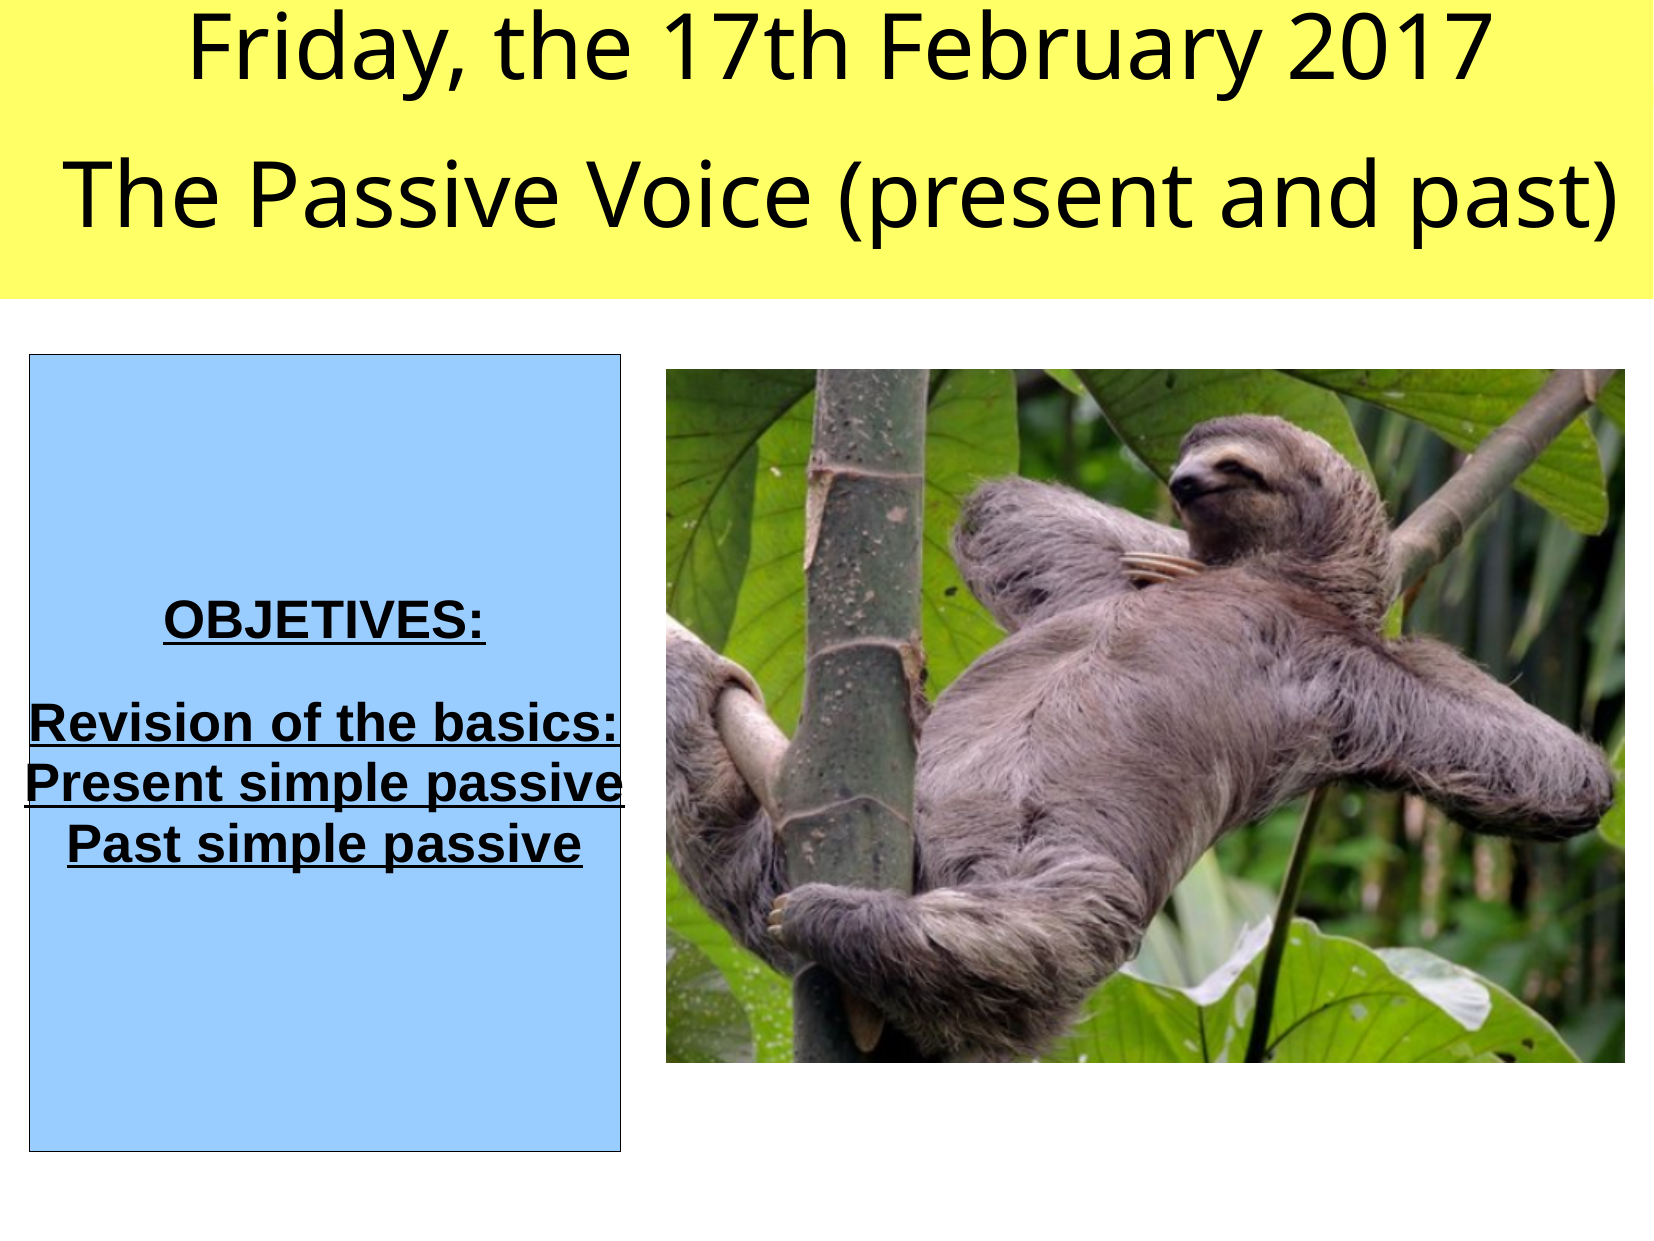

Friday, the 17th February 2017
# The Passive Voice (present and past)
OBJETIVES:
Revision of the basics:
Present simple passive
Past simple passive